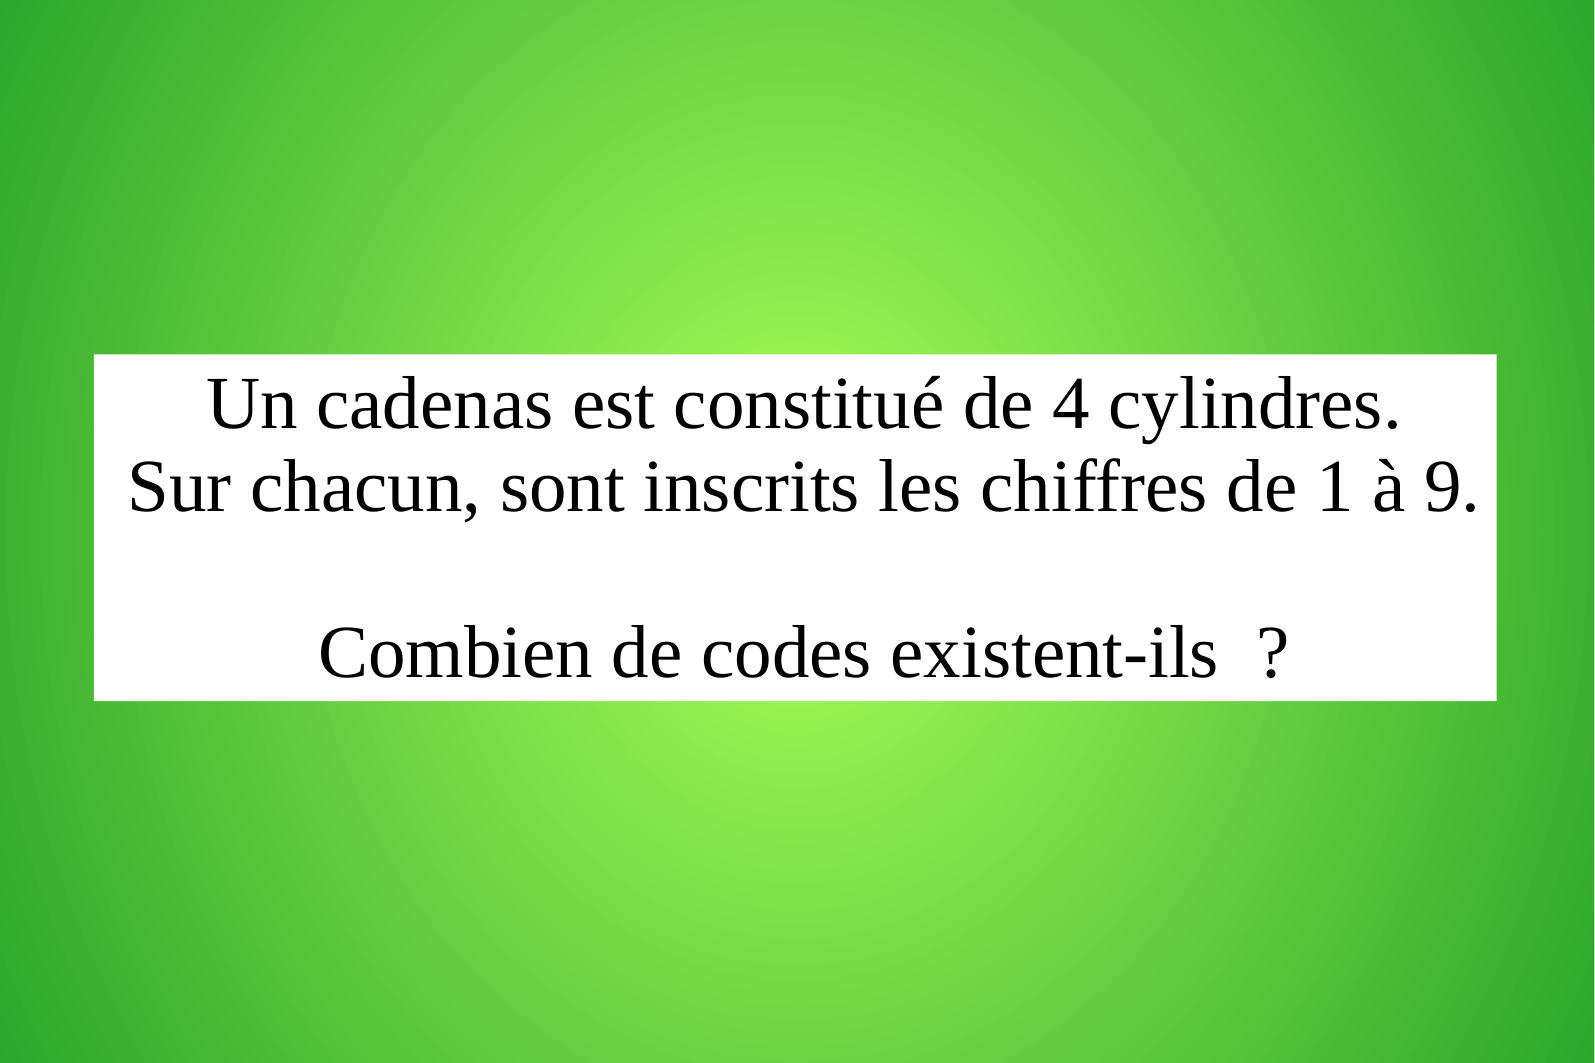

Un cadenas est constitué de 4 cylindres.
 Sur chacun, sont inscrits les chiffres de 1 à 9.
 Combien de codes existent-ils  ?